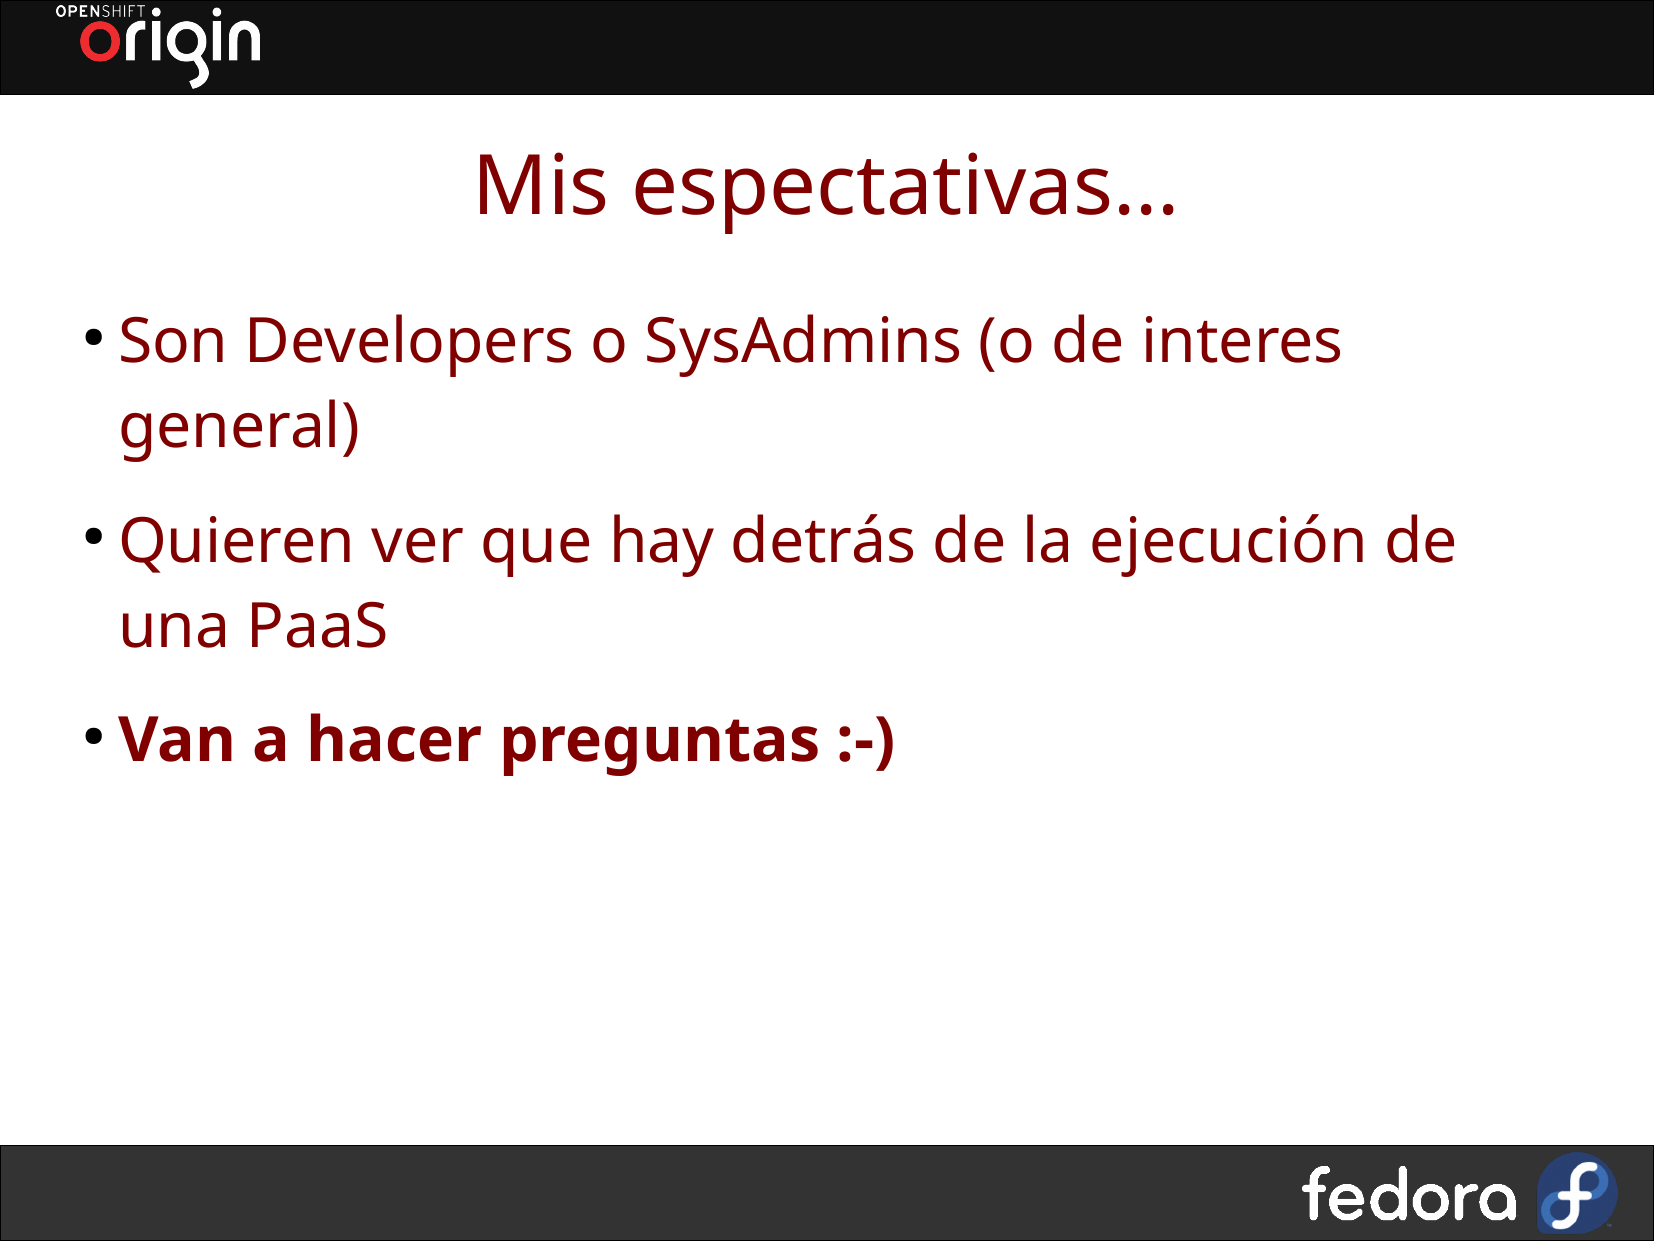

# Mis espectativas...
Son Developers o SysAdmins (o de interes general)
Quieren ver que hay detrás de la ejecución de una PaaS
Van a hacer preguntas :-)